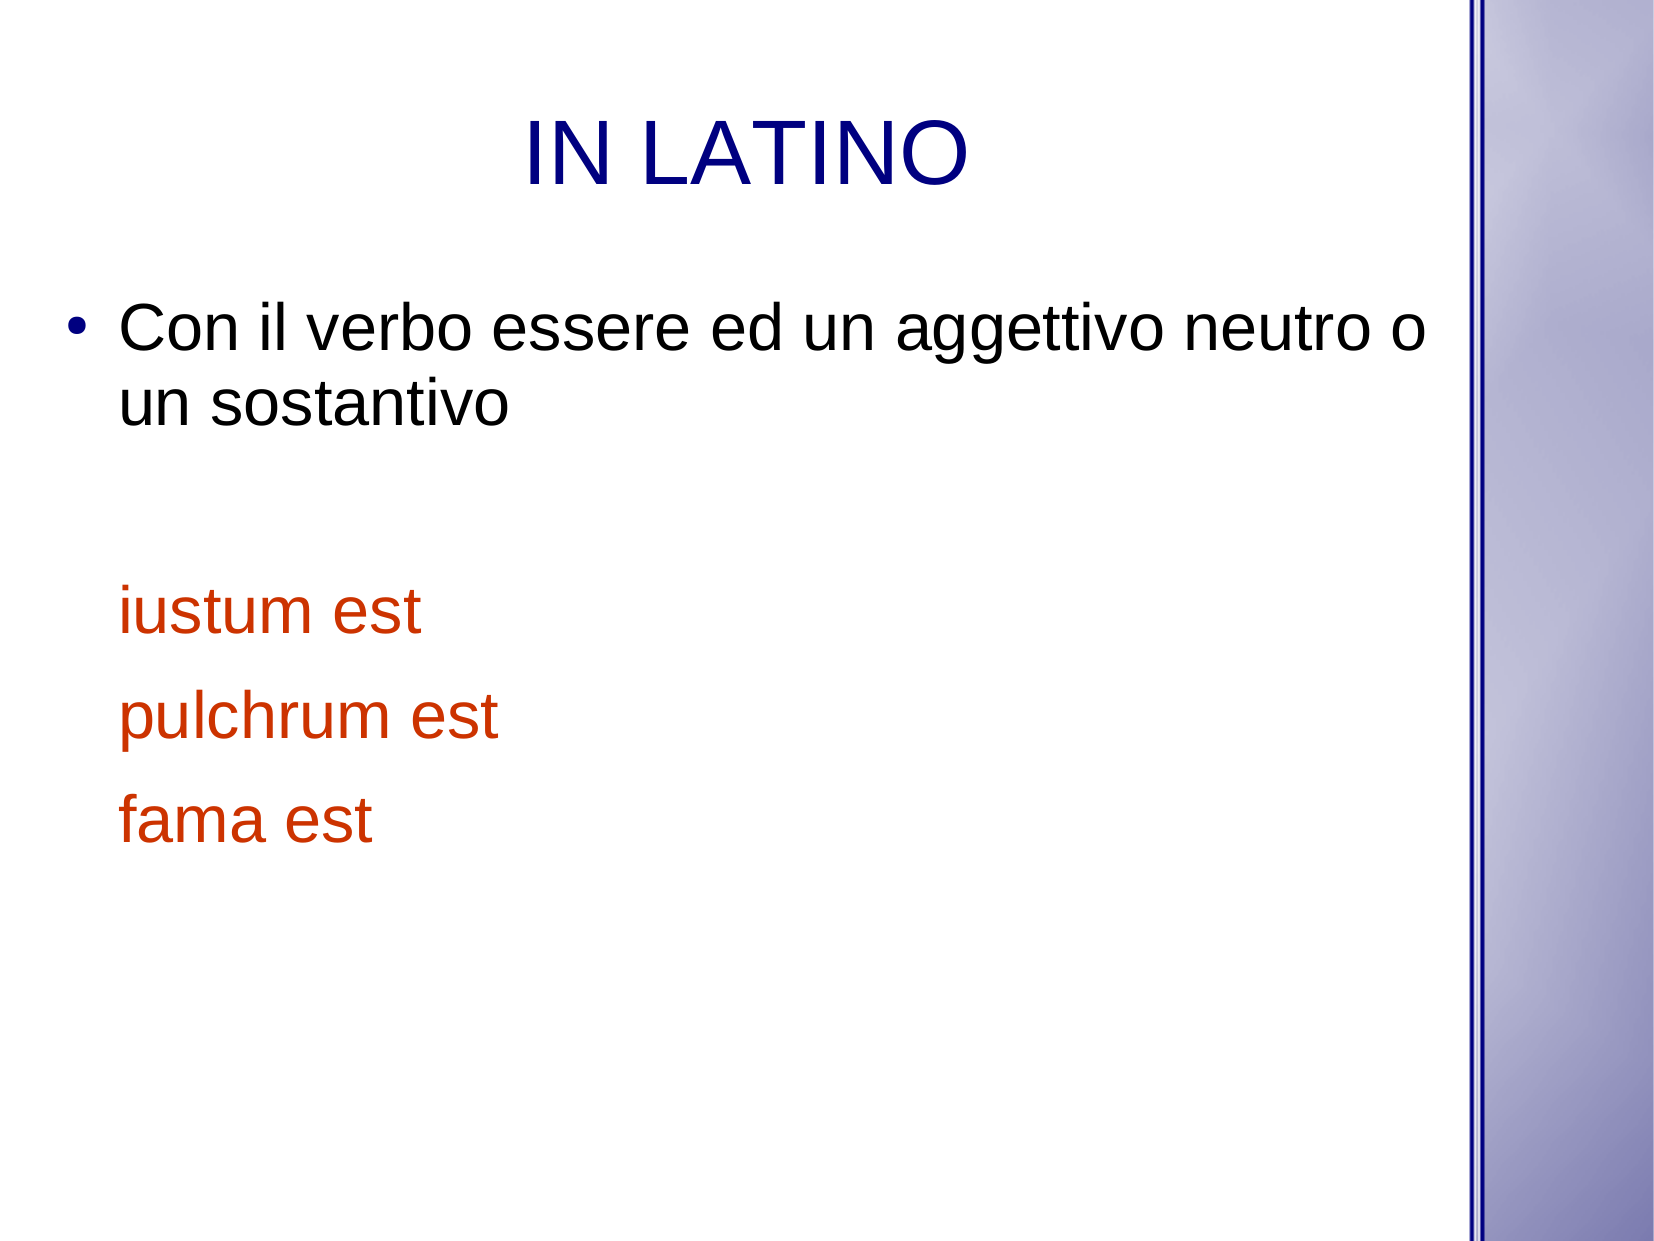

# IN LATINO
Con il verbo essere ed un aggettivo neutro o un sostantivo
iustum est
pulchrum est
fama est